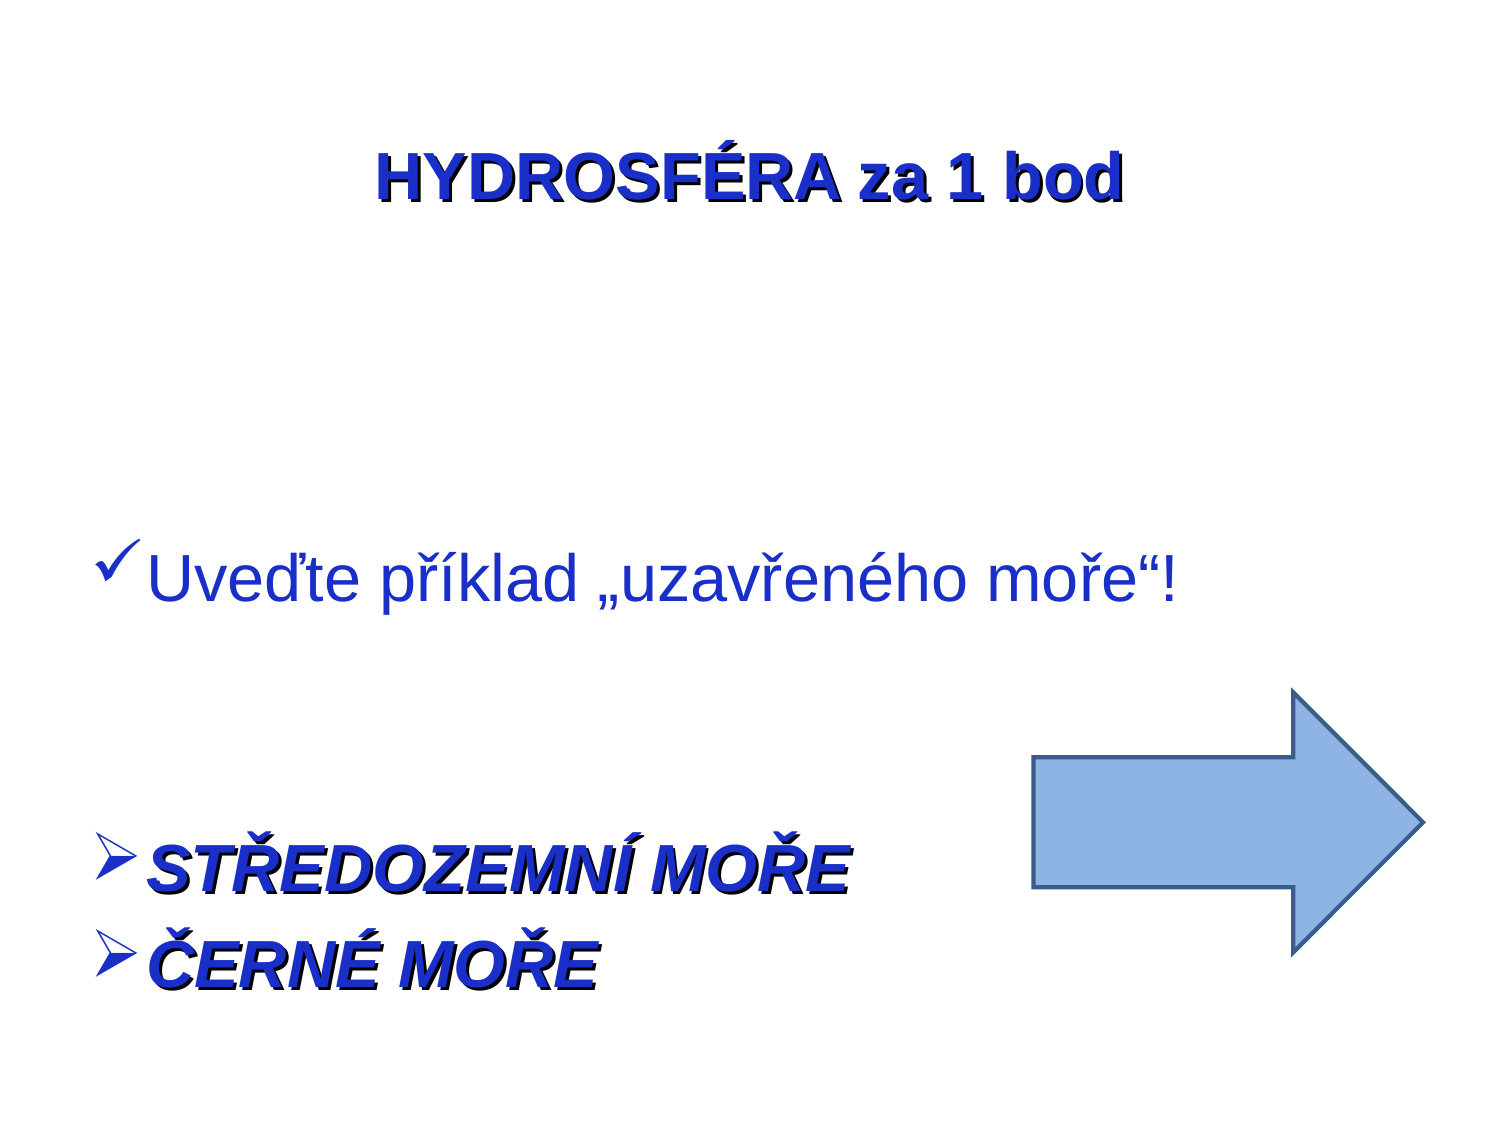

# HYDROSFÉRA za 1 bod
Uveďte příklad „uzavřeného moře“!
STŘEDOZEMNÍ MOŘE
ČERNÉ MOŘE